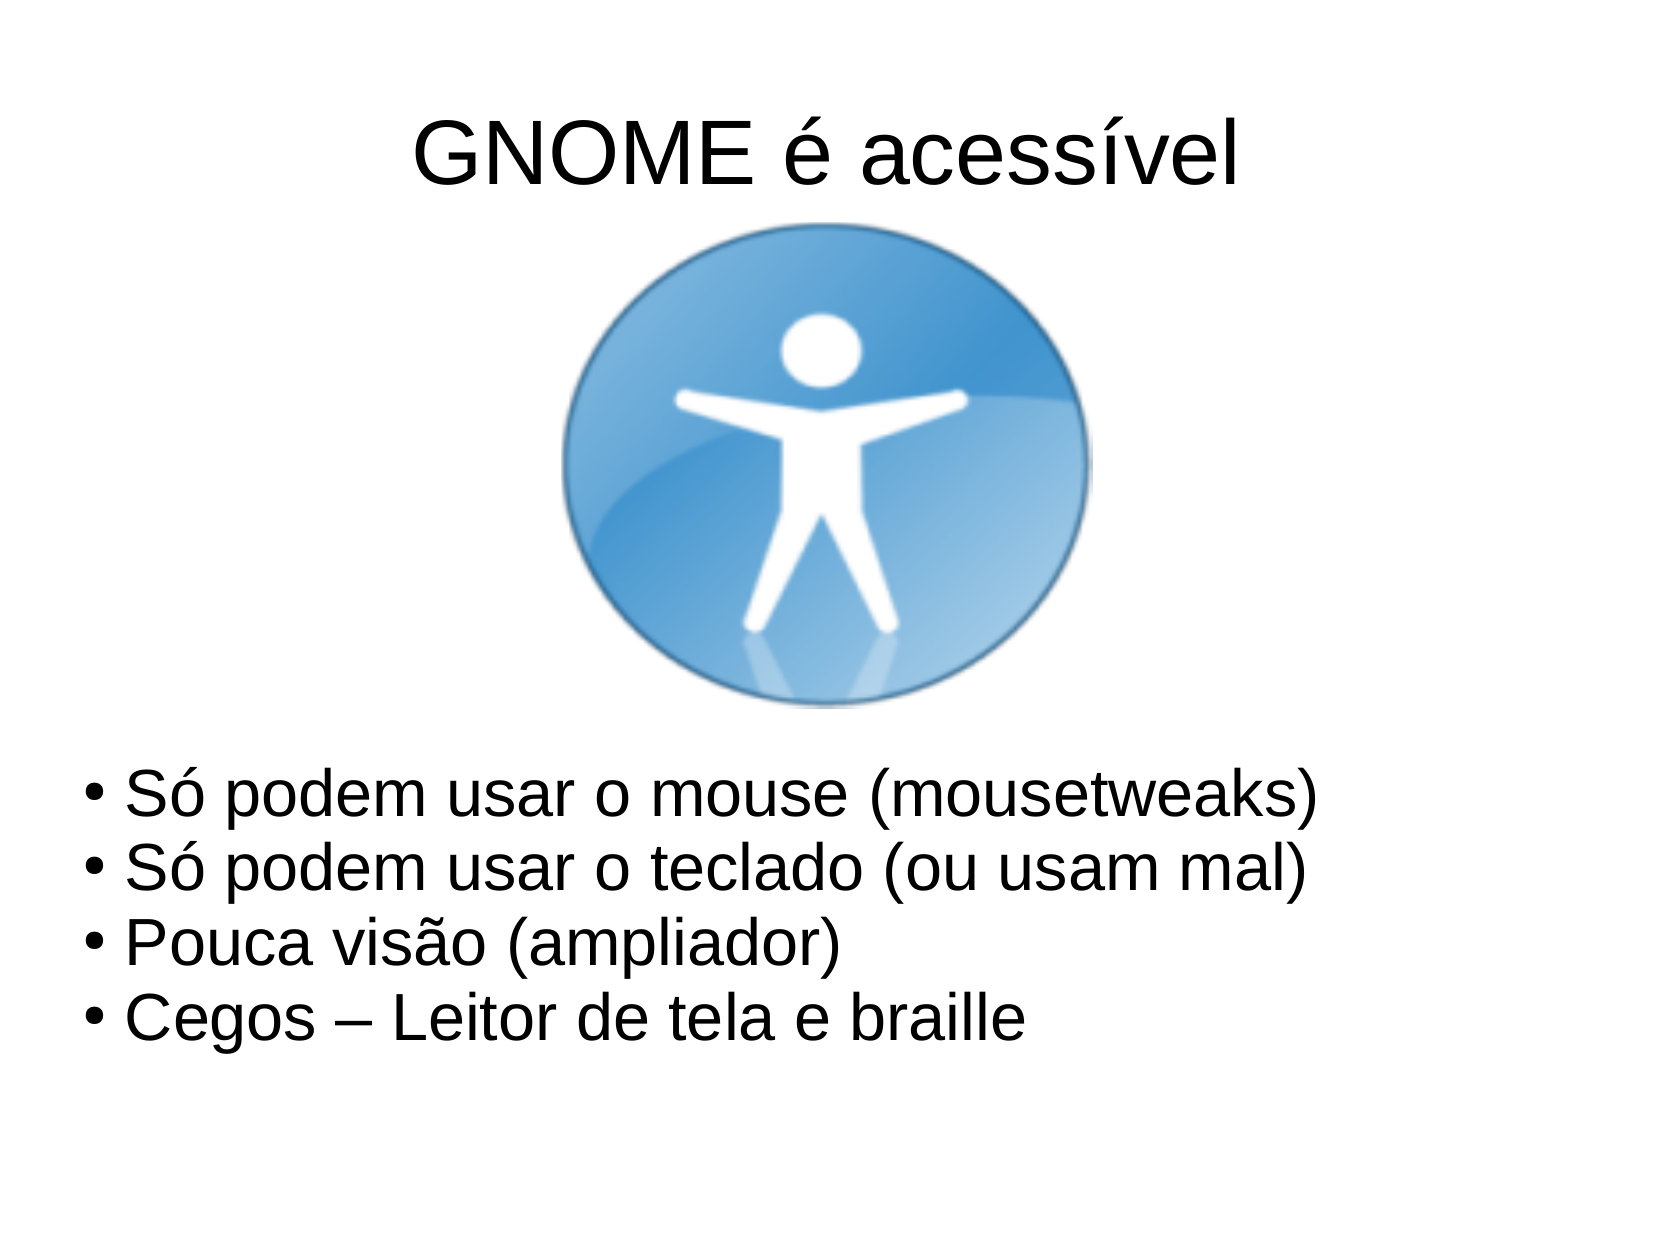

# GNOME é acessível
 Só podem usar o mouse (mousetweaks)
 Só podem usar o teclado (ou usam mal)
 Pouca visão (ampliador)
 Cegos – Leitor de tela e braille